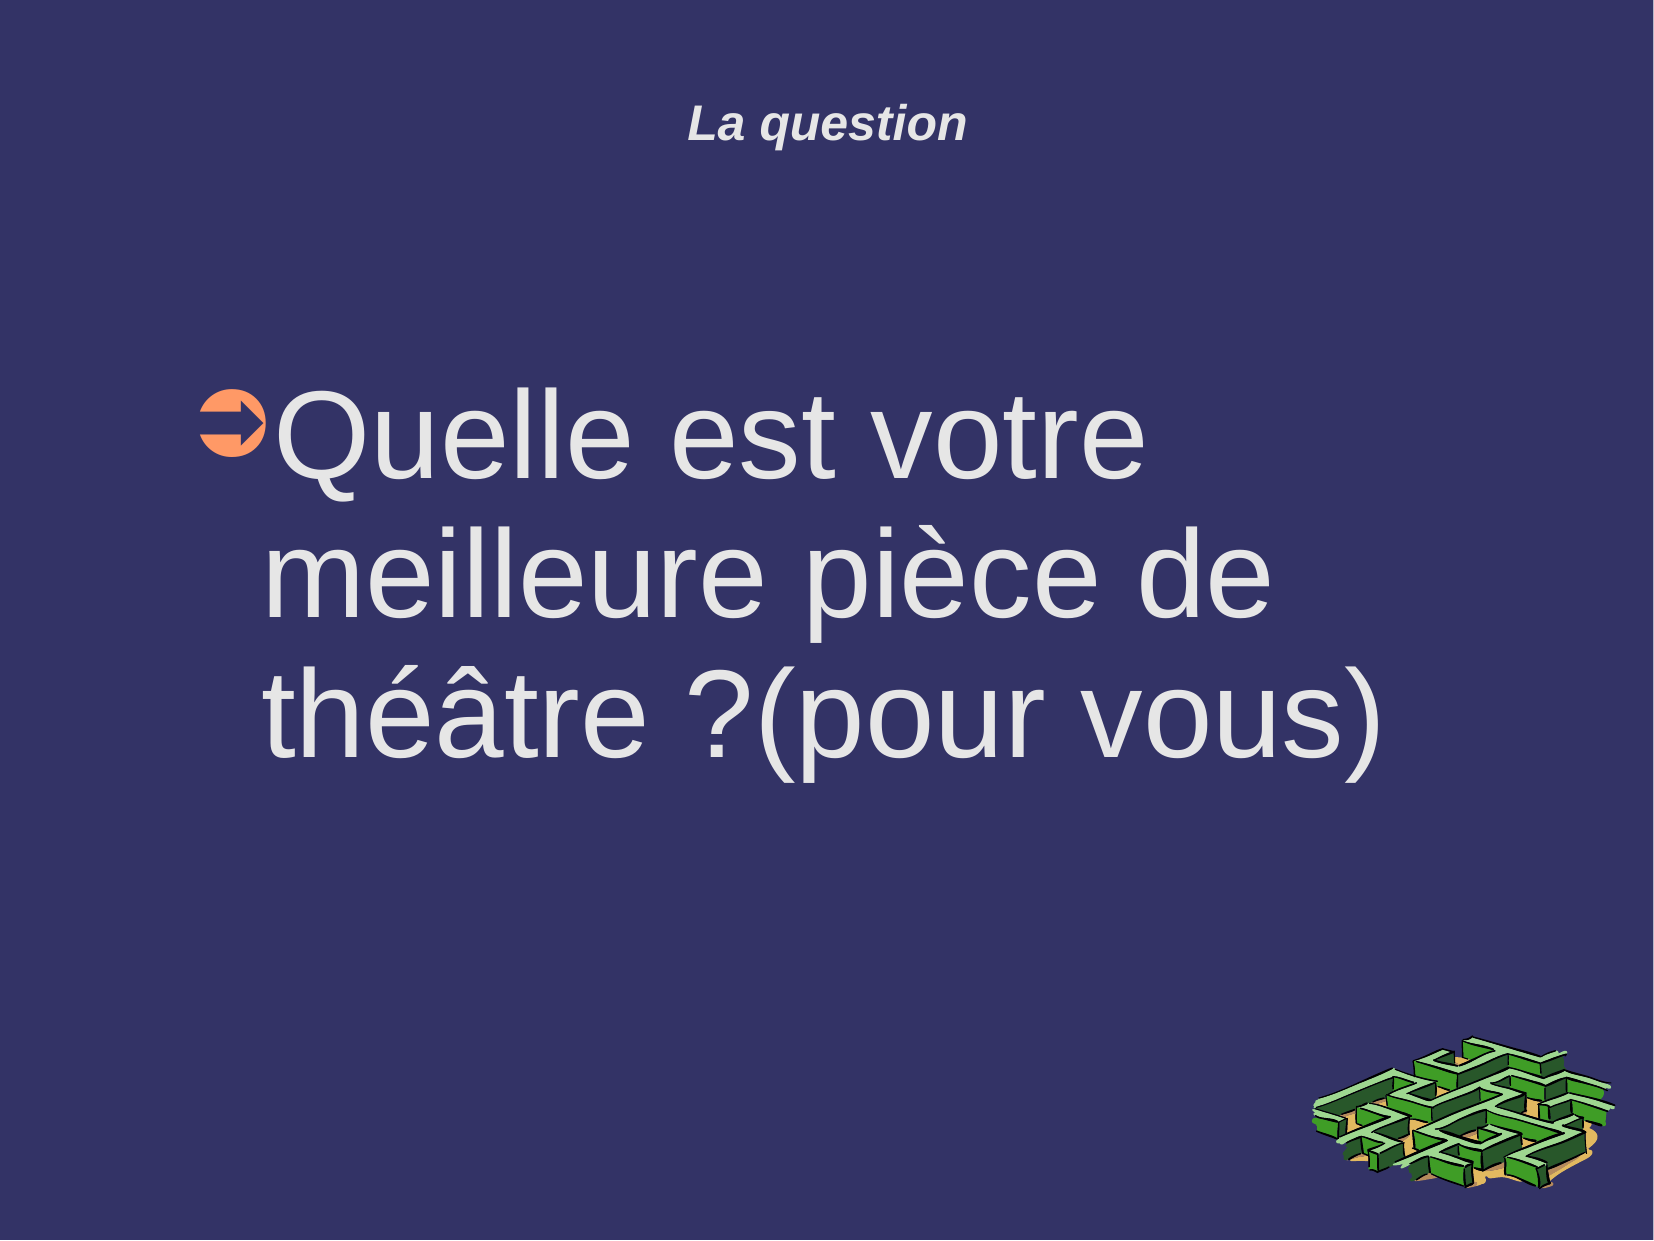

# La question
Quelle est votre meilleure pièce de théâtre ?(pour vous)